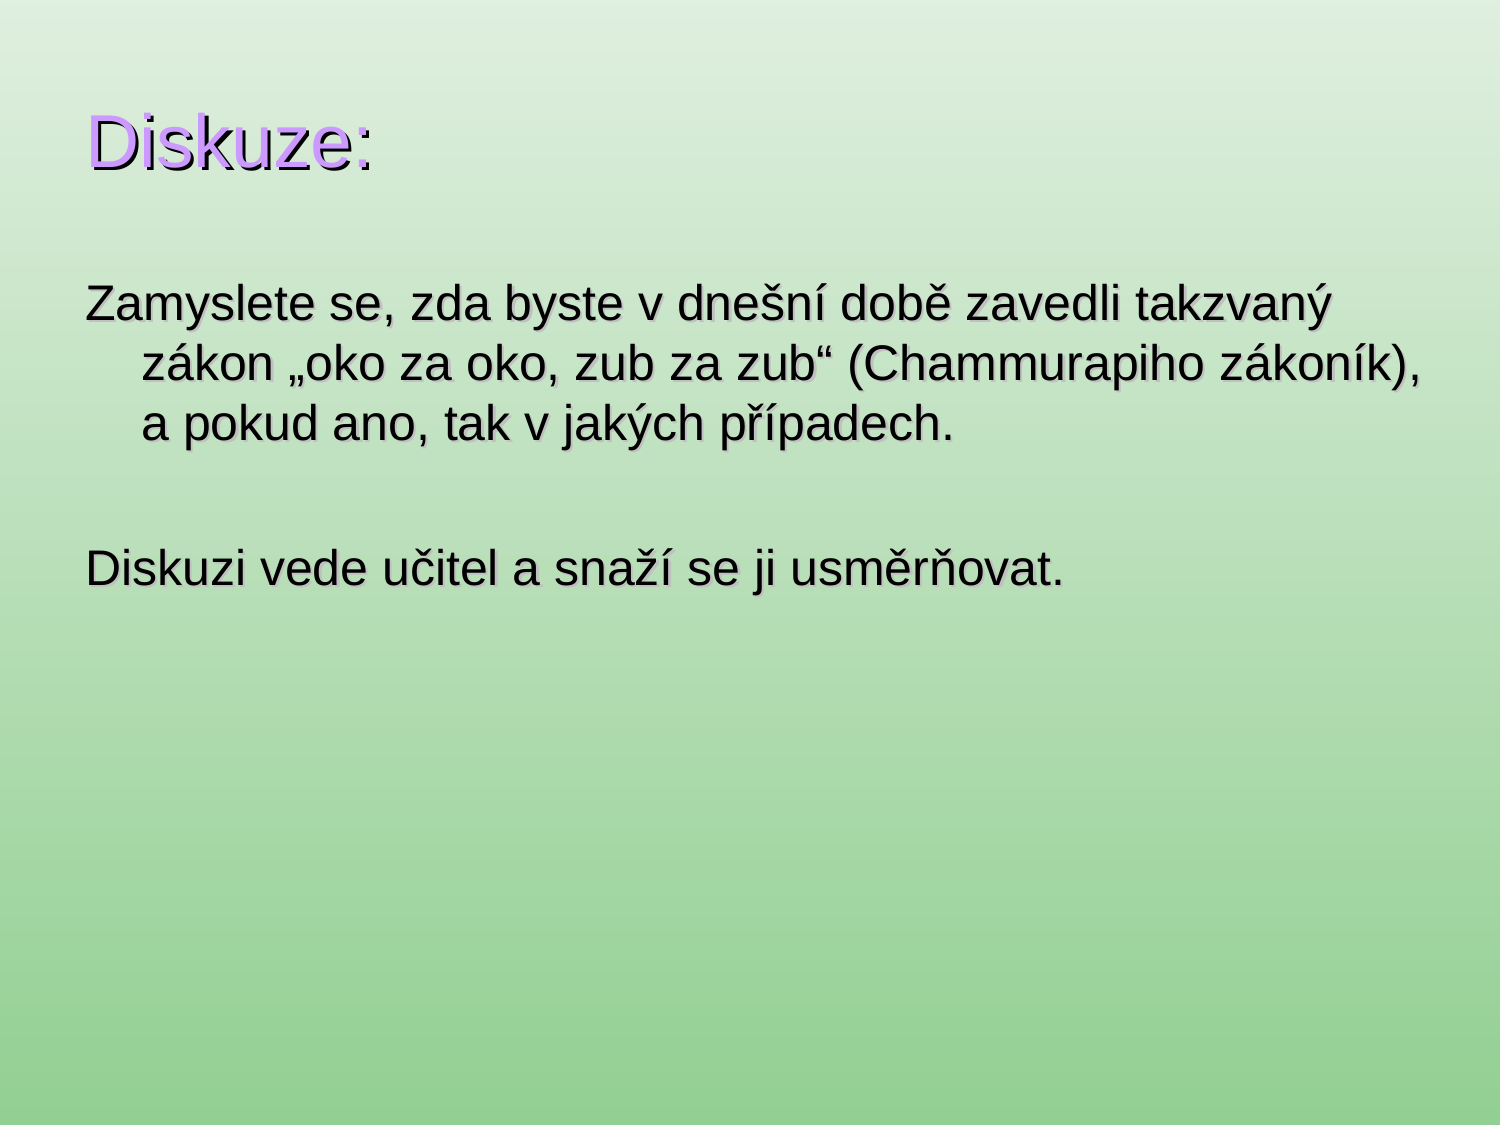

# Diskuze:
Zamyslete se, zda byste v dnešní době zavedli takzvaný zákon „oko za oko, zub za zub“ (Chammurapiho zákoník), a pokud ano, tak v jakých případech.
Diskuzi vede učitel a snaží se ji usměrňovat.